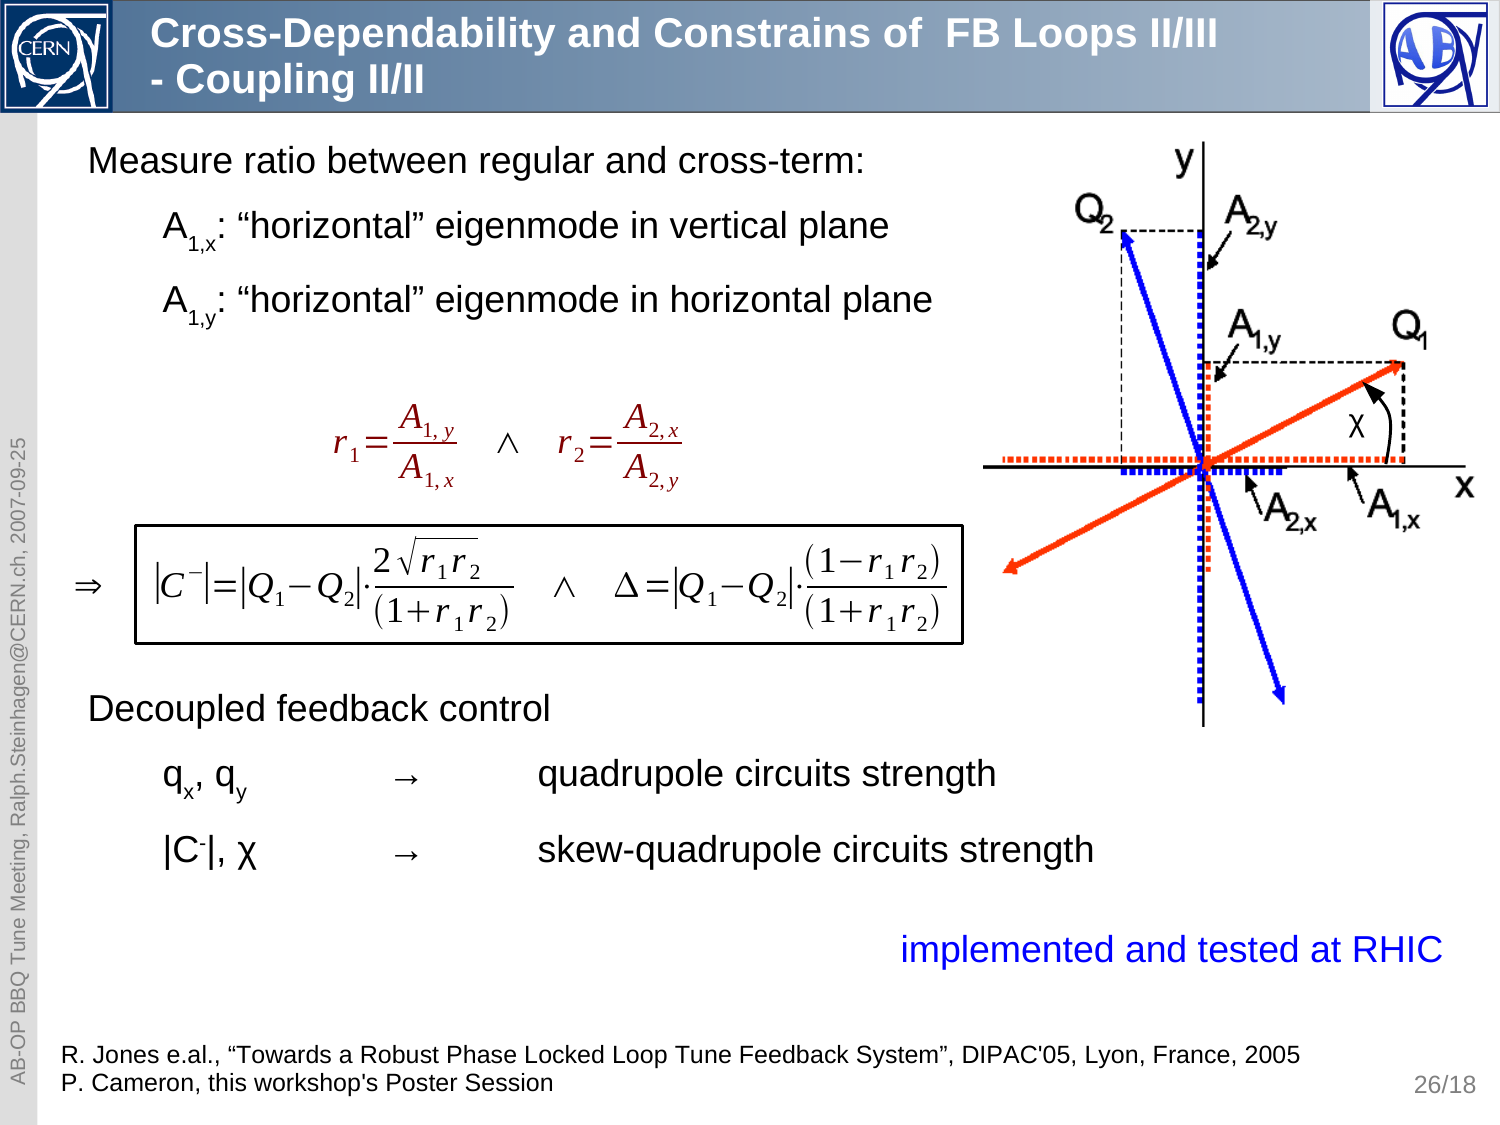

# Cross-Dependability and Constrains of FB Loops II/III - Coupling II/II
Measure ratio between regular and cross-term:
A1,x: “horizontal” eigenmode in vertical plane
A1,y: “horizontal” eigenmode in horizontal plane
Decoupled feedback control
qx, qy	→	quadrupole circuits strength
|C-|, χ 	→	skew-quadrupole circuits strength
χ
implemented and tested at RHIC
R. Jones e.al., “Towards a Robust Phase Locked Loop Tune Feedback System”, DIPAC'05, Lyon, France, 2005
P. Cameron, this workshop's Poster Session